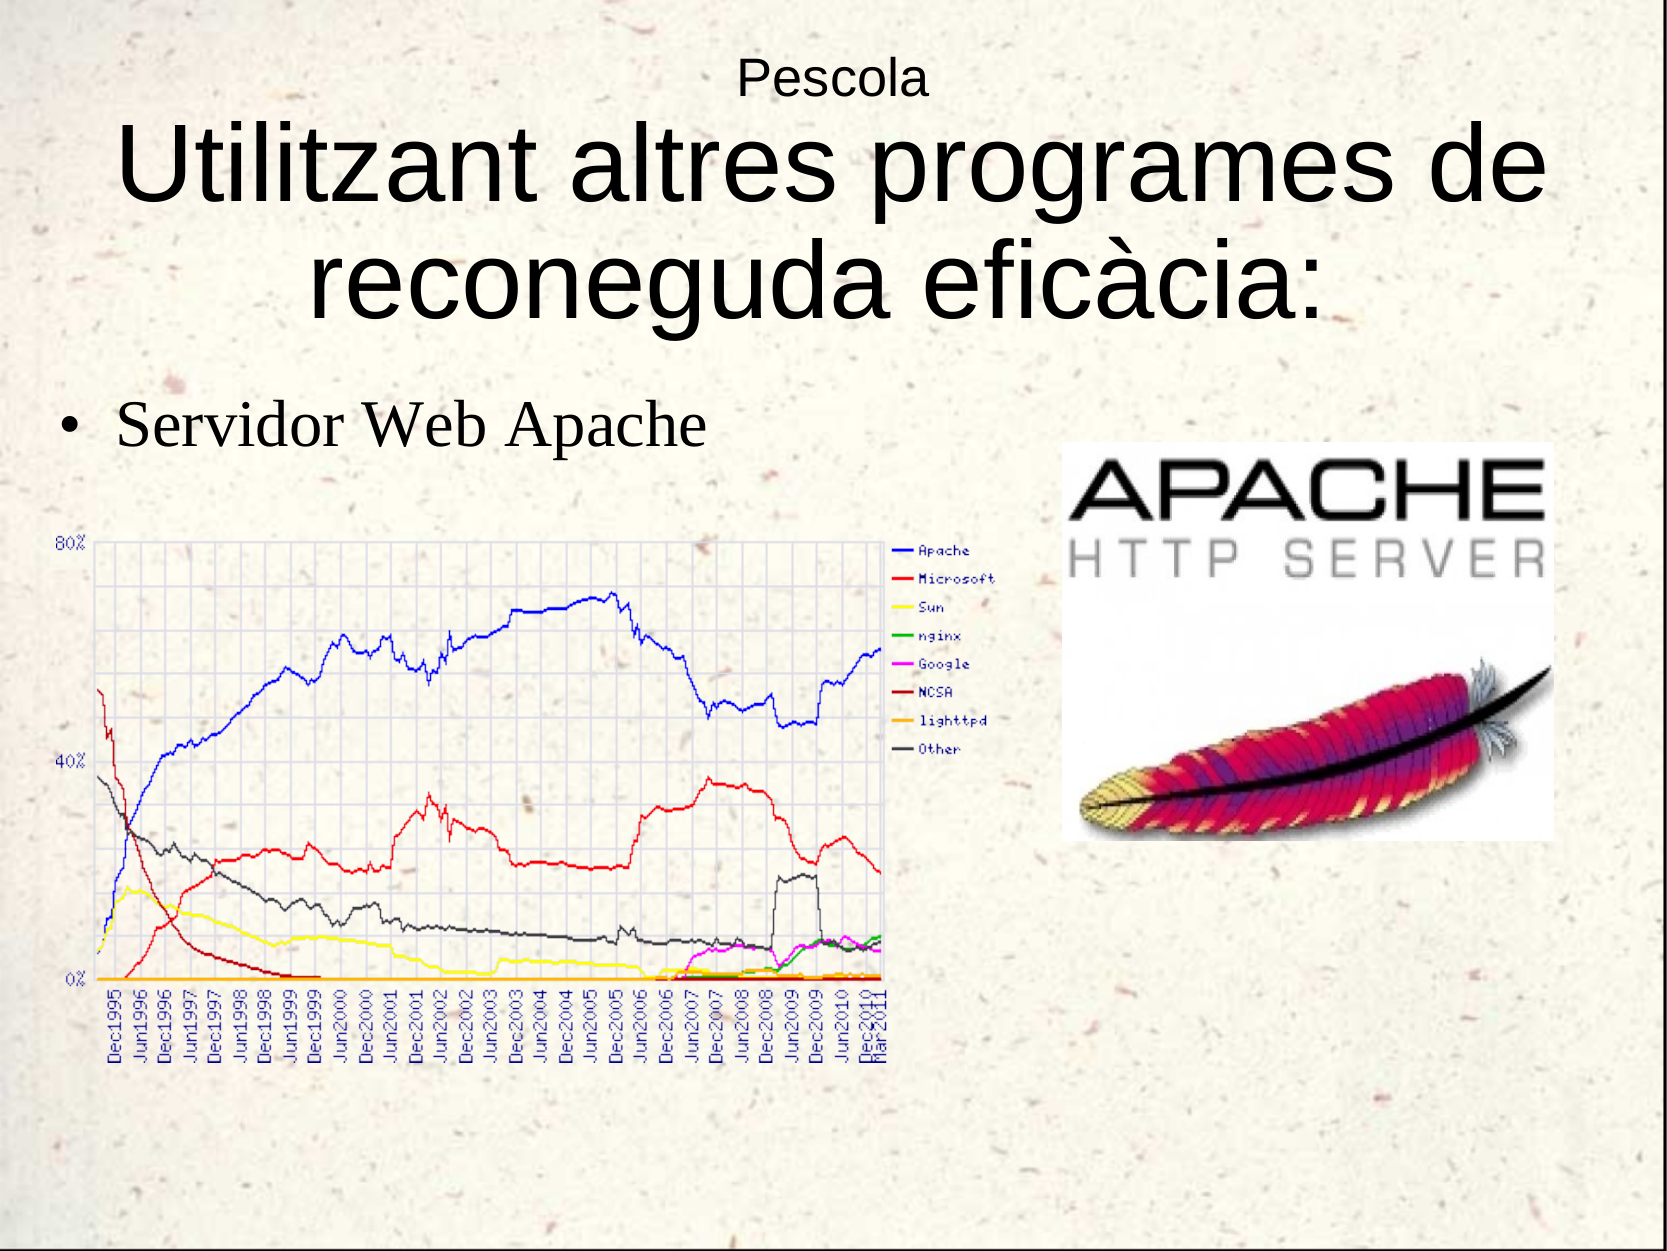

# Pescola Utilitzant altres programes de reconeguda eficàcia:
Servidor Web Apache